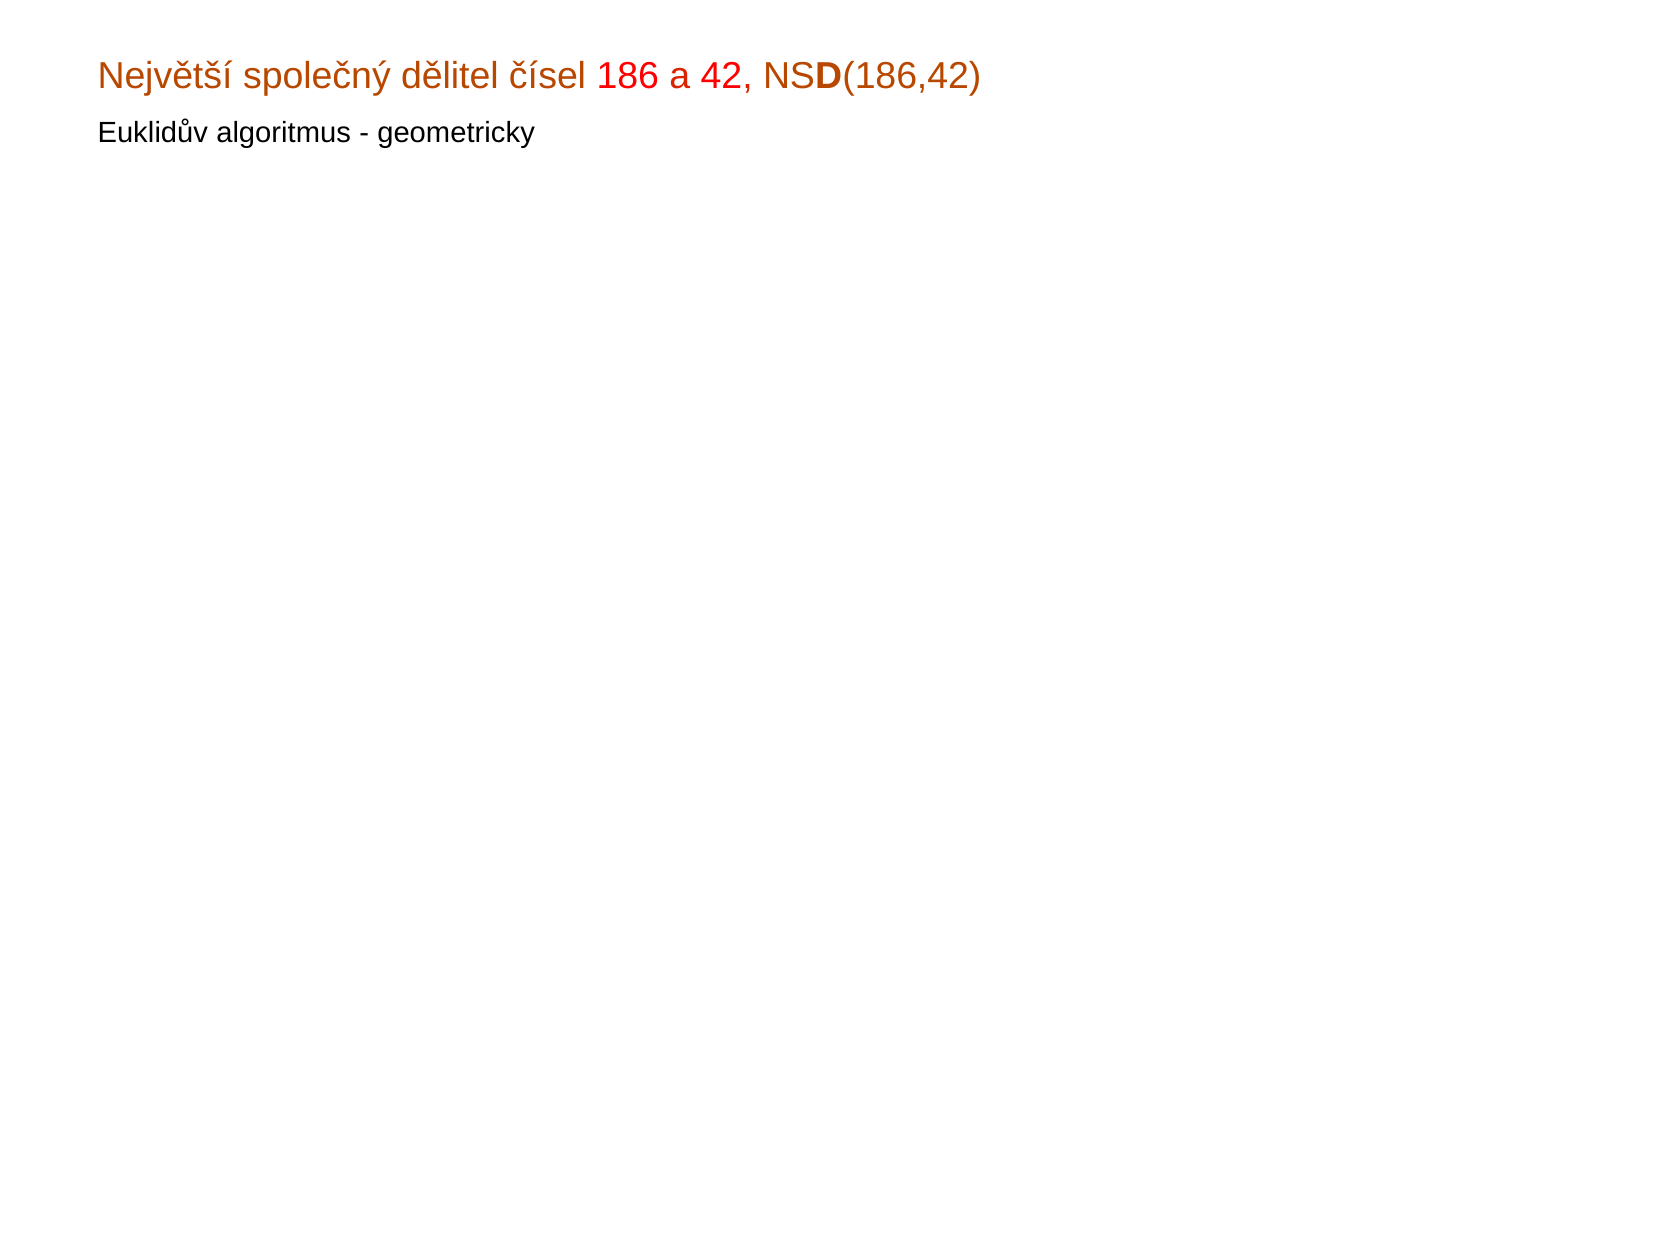

Největší společný dělitel čísel 186 a 42, NSD(186,42)
Euklidův algoritmus - geometricky